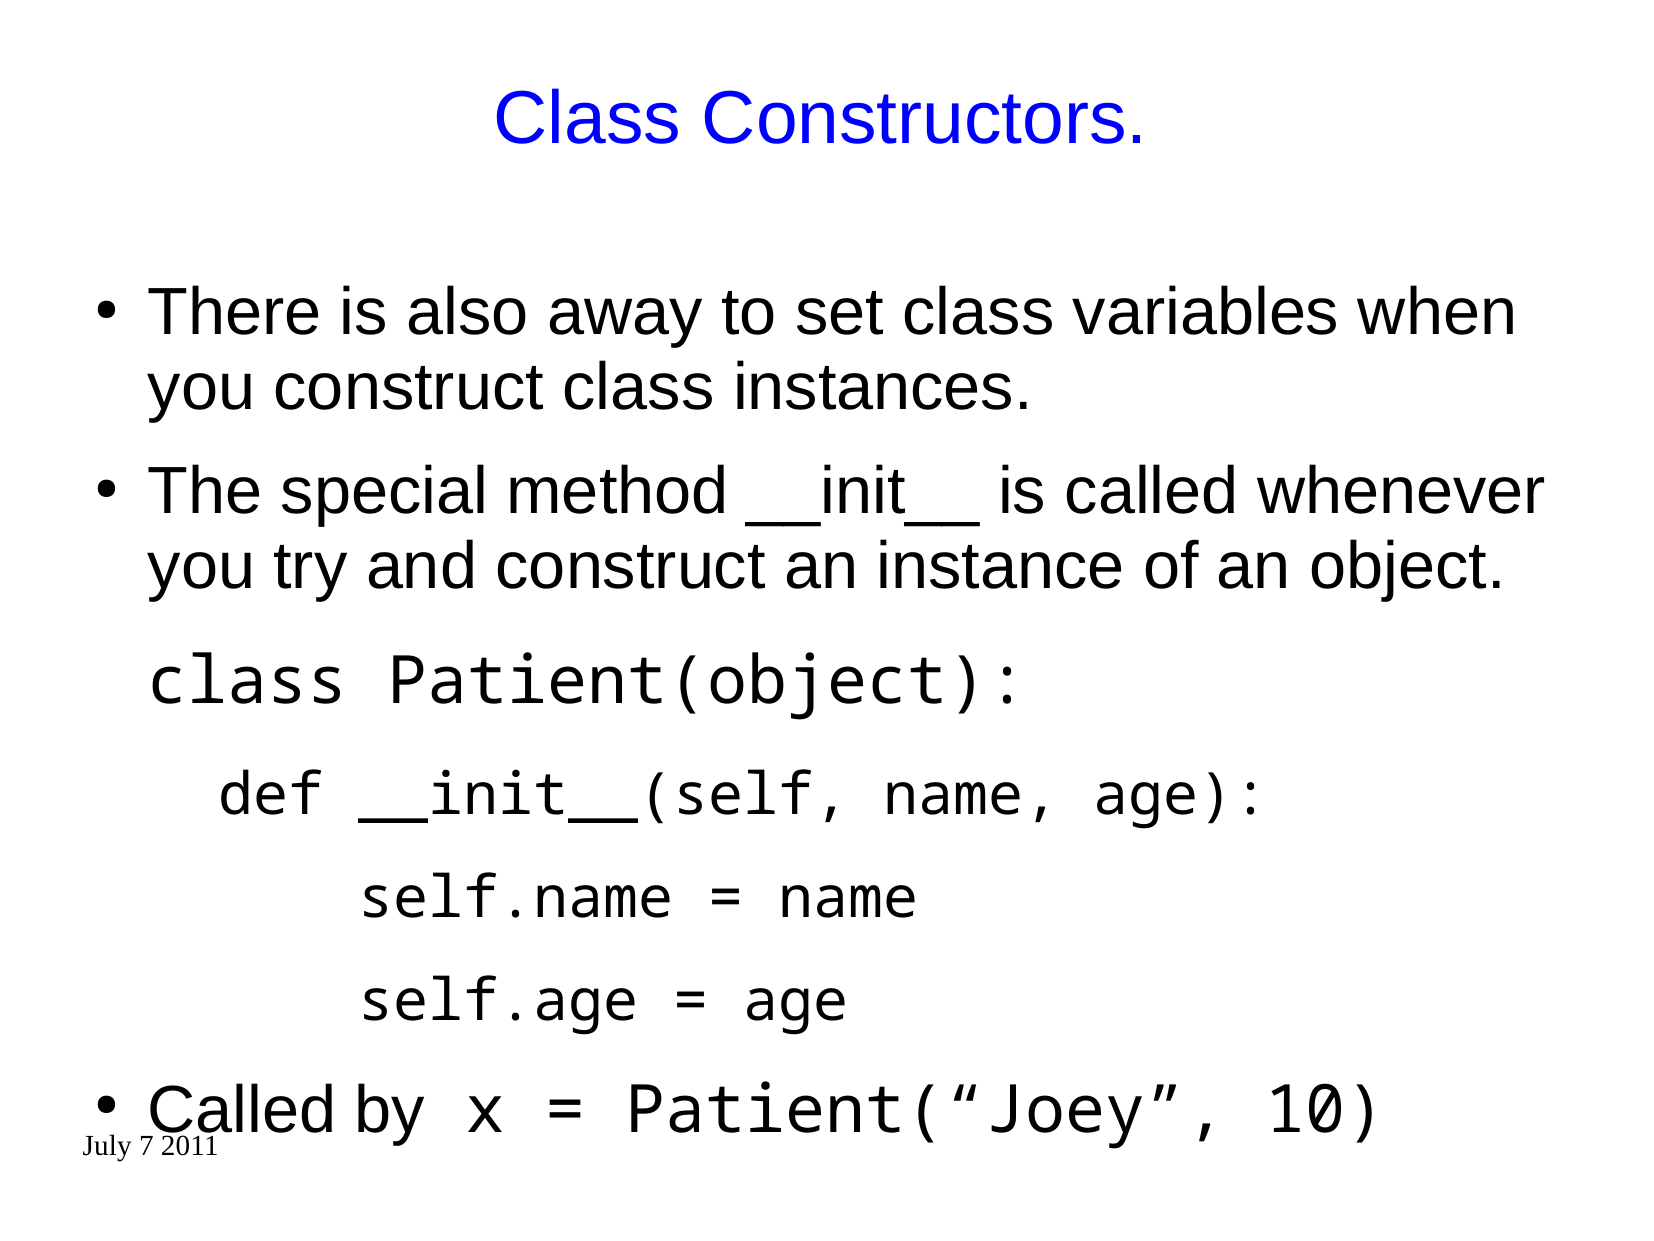

# Class Constructors.
There is also away to set class variables when you construct class instances.
The special method __init__ is called whenever you try and construct an instance of an object.
class Patient(object):
def __init__(self, name, age):
 self.name = name
 self.age = age
Called by x = Patient(“Joey”, 10)
July 7 2011